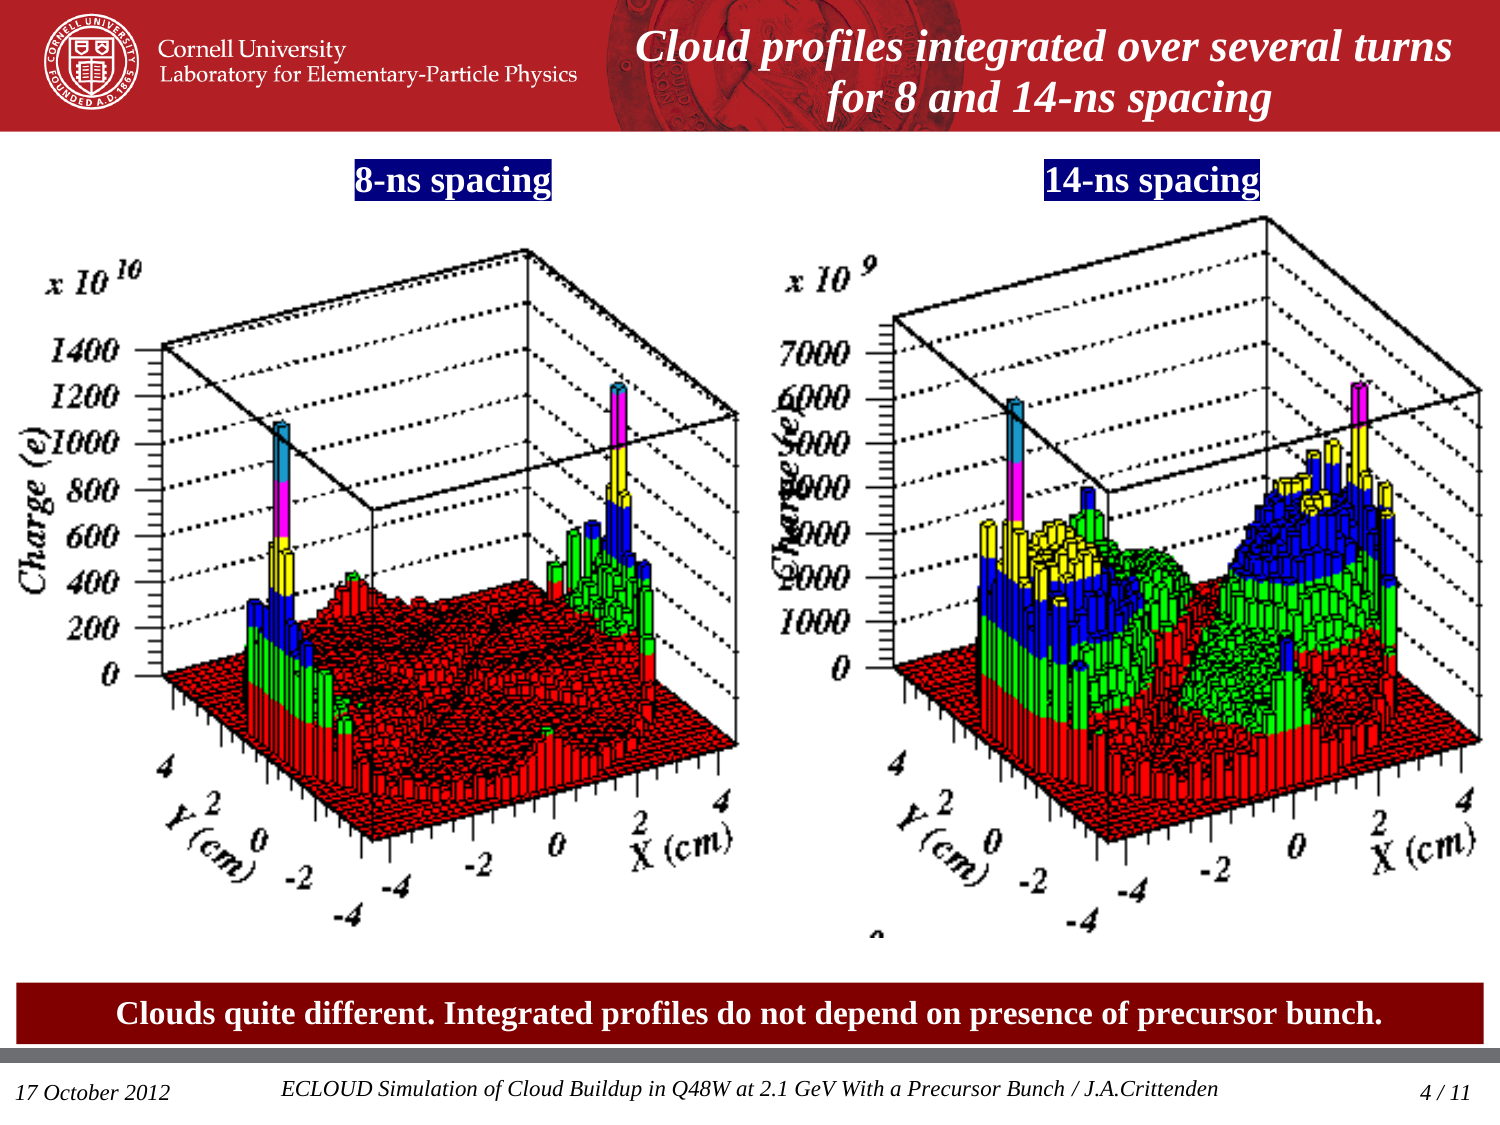

# Cloud profiles integrated over several turns for 8 and 14-ns spacing
8-ns spacing
14-ns spacing
Clouds quite different. Integrated profiles do not depend on presence of precursor bunch.